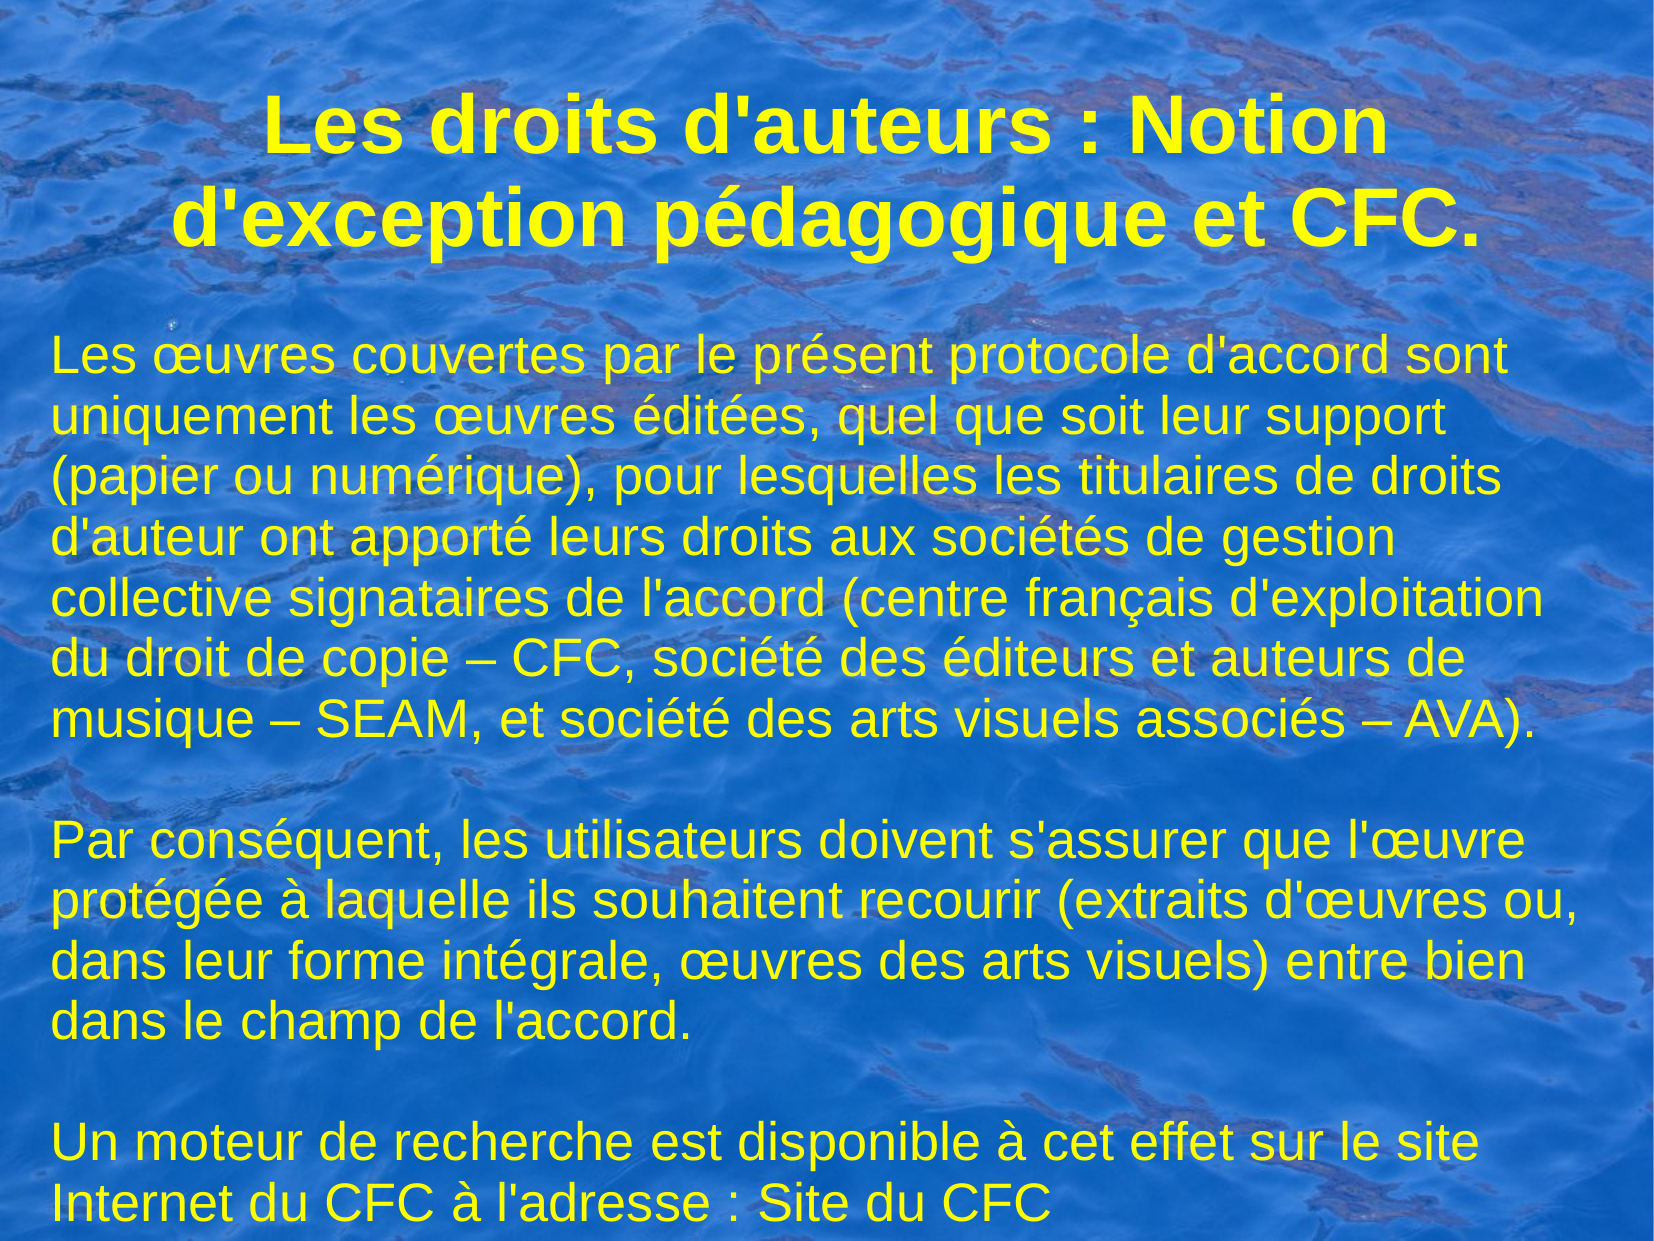

Les droits d'auteurs : Notion d'exception pédagogique et CFC.
Les œuvres couvertes par le présent protocole d'accord sont uniquement les œuvres éditées, quel que soit leur support (papier ou numérique), pour lesquelles les titulaires de droits d'auteur ont apporté leurs droits aux sociétés de gestion collective signataires de l'accord (centre français d'exploitation du droit de copie – CFC, société des éditeurs et auteurs de musique – SEAM, et société des arts visuels associés – AVA).
Par conséquent, les utilisateurs doivent s'assurer que l'œuvre protégée à laquelle ils souhaitent recourir (extraits d'œuvres ou, dans leur forme intégrale, œuvres des arts visuels) entre bien dans le champ de l'accord.
Un moteur de recherche est disponible à cet effet sur le site Internet du CFC à l'adresse : Site du CFC